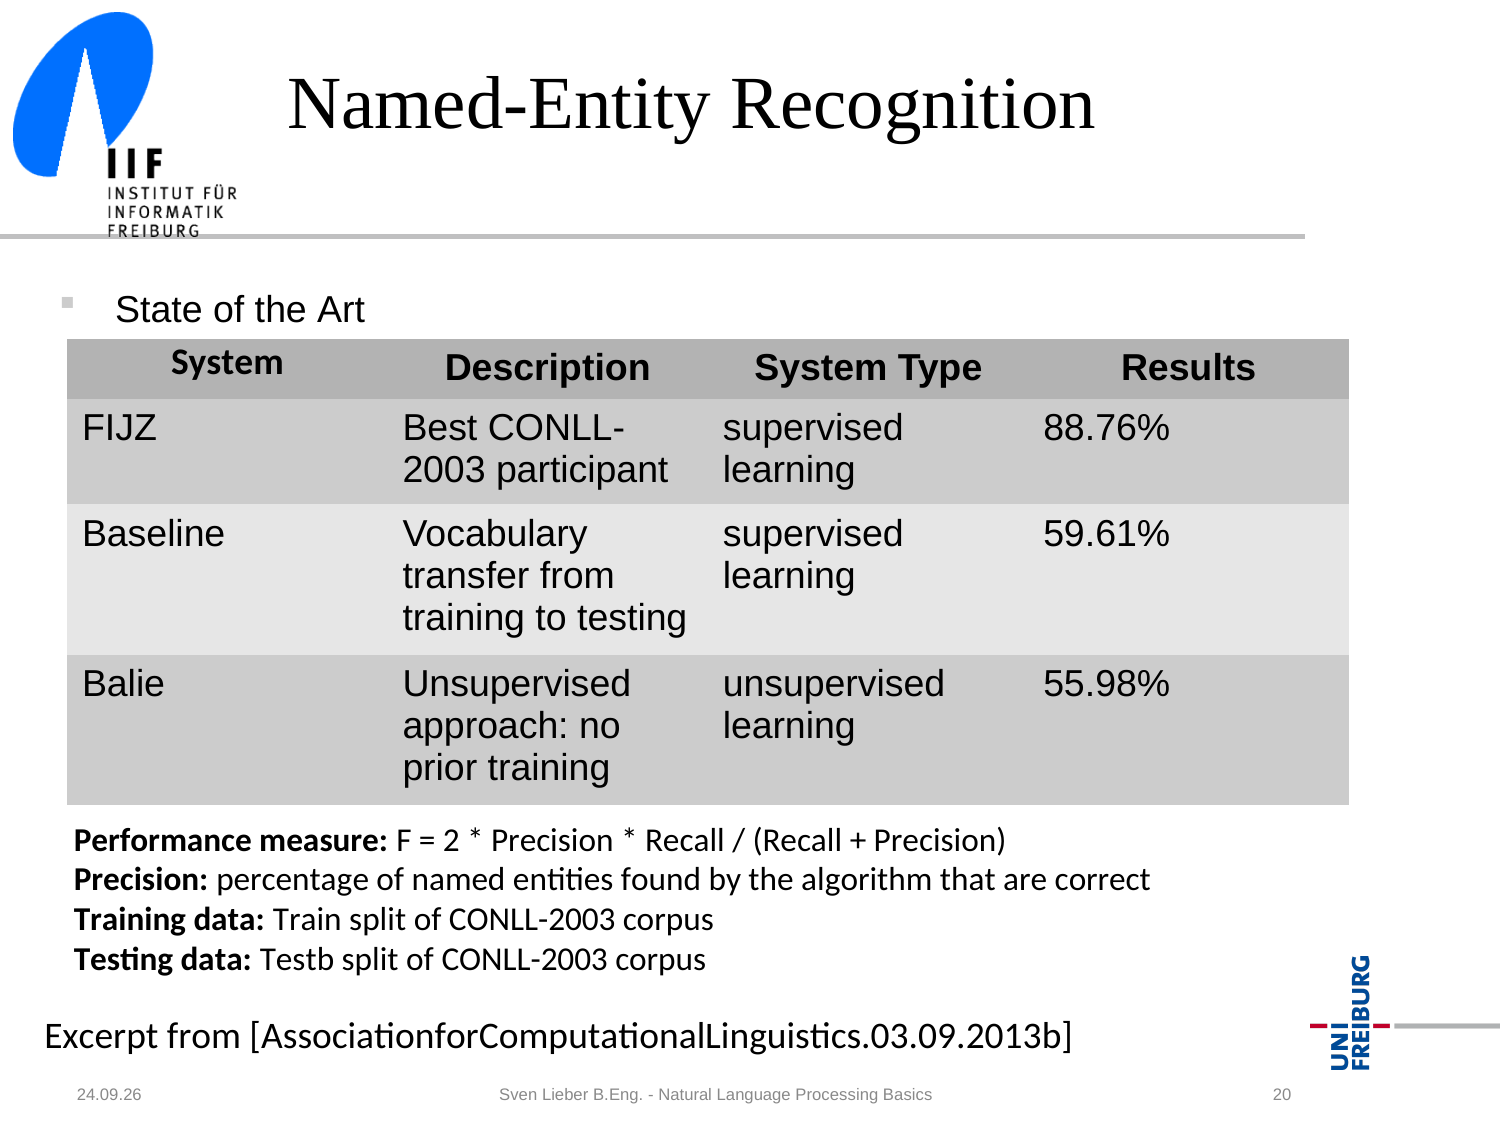

# Named-Entity Recognition
State of the Art
| System | Description | System Type | Results |
| --- | --- | --- | --- |
| FIJZ | Best CONLL-2003 participant | supervised learning | 88.76% |
| Baseline | Vocabulary transfer from training to testing | supervised learning | 59.61% |
| Balie | Unsupervised approach: no prior training | unsupervised learning | 55.98% |
Performance measure: F = 2 * Precision * Recall / (Recall + Precision)
Precision: percentage of named entities found by the algorithm that are correct
Training data: Train split of CONLL-2003 corpus
Testing data: Testb split of CONLL-2003 corpus
Excerpt from [AssociationforComputationalLinguistics.03.09.2013b]
Präsentationstitel
20